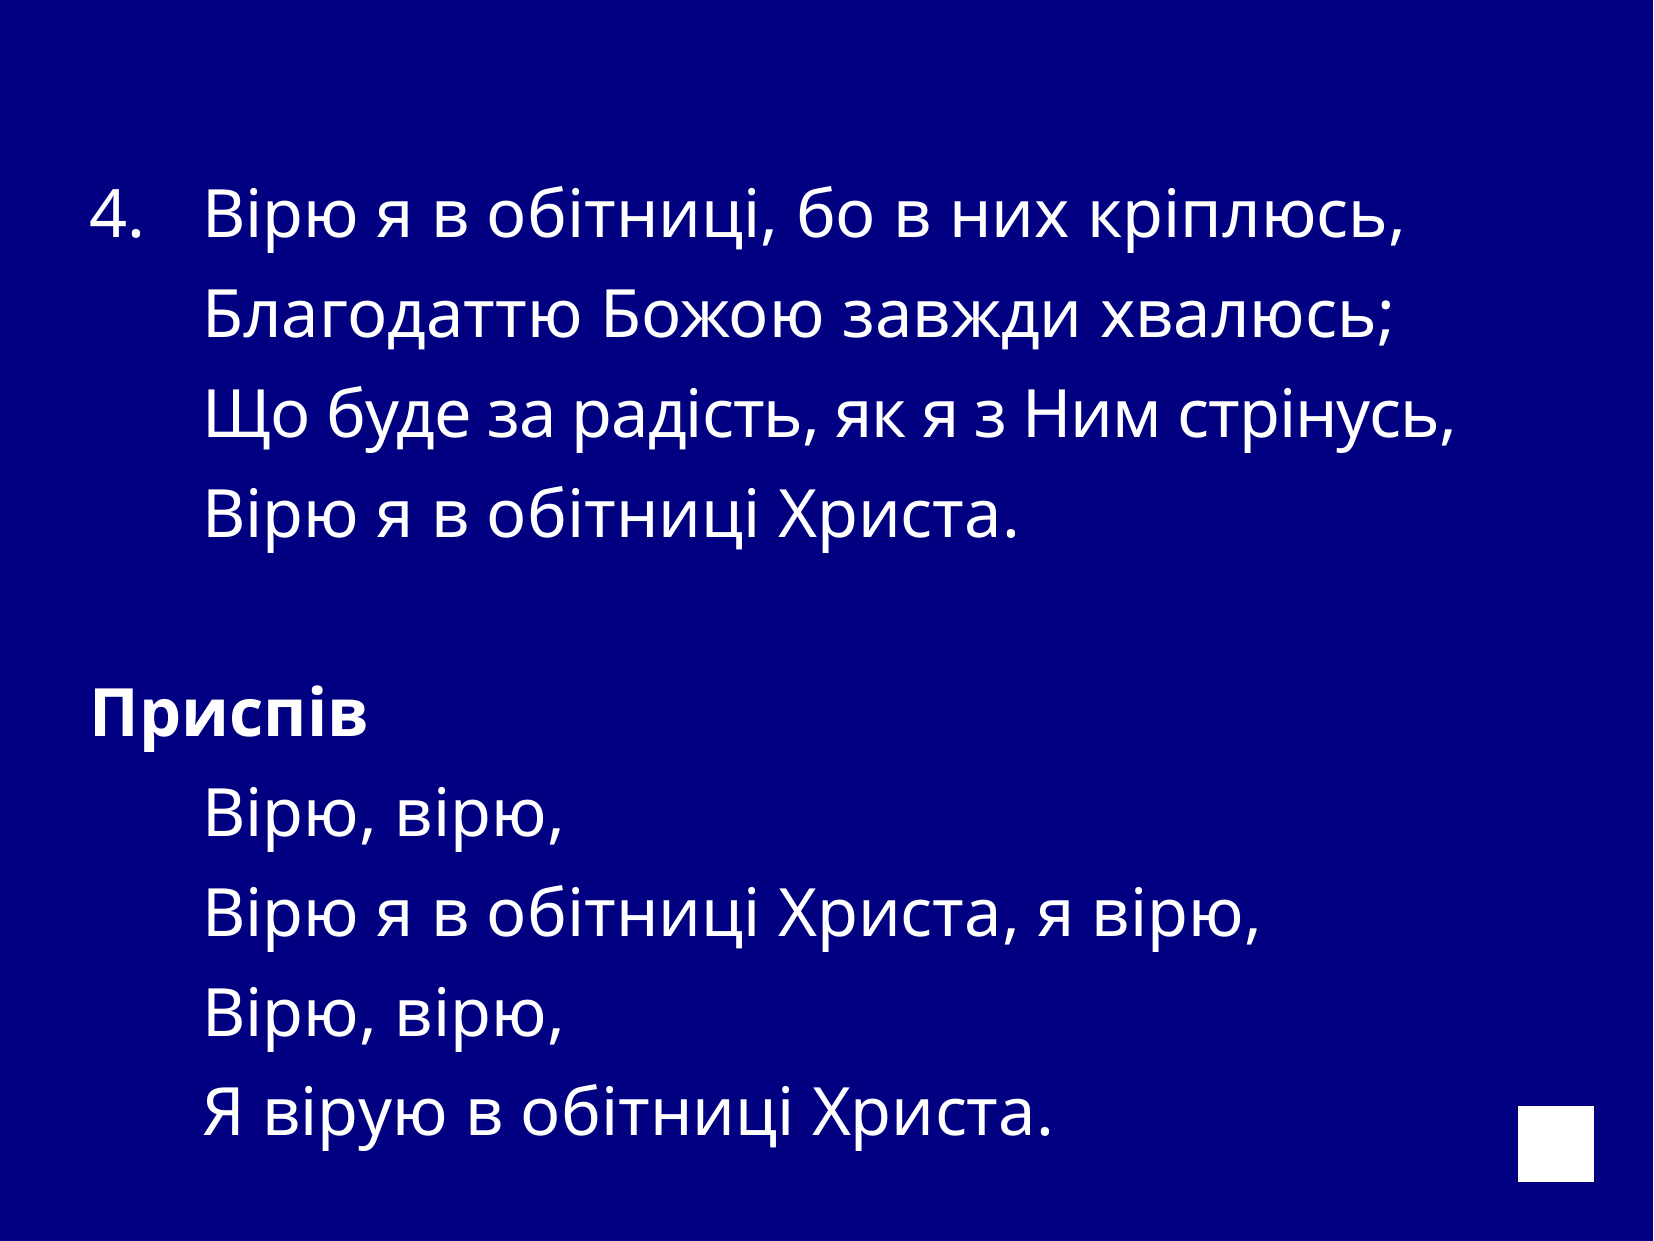

4.	Вірю я в обітниці, бо в них кріплюсь,
	Благодаттю Божою завжди хвалюсь;
	Що буде за радість, як я з Ним стрінусь,
	Вірю я в обітниці Христа.
Приспів
	Вірю, вірю,
	Вірю я в обітниці Христа, я вірю,
	Вірю, вірю,
	Я вірую в обітниці Христа.